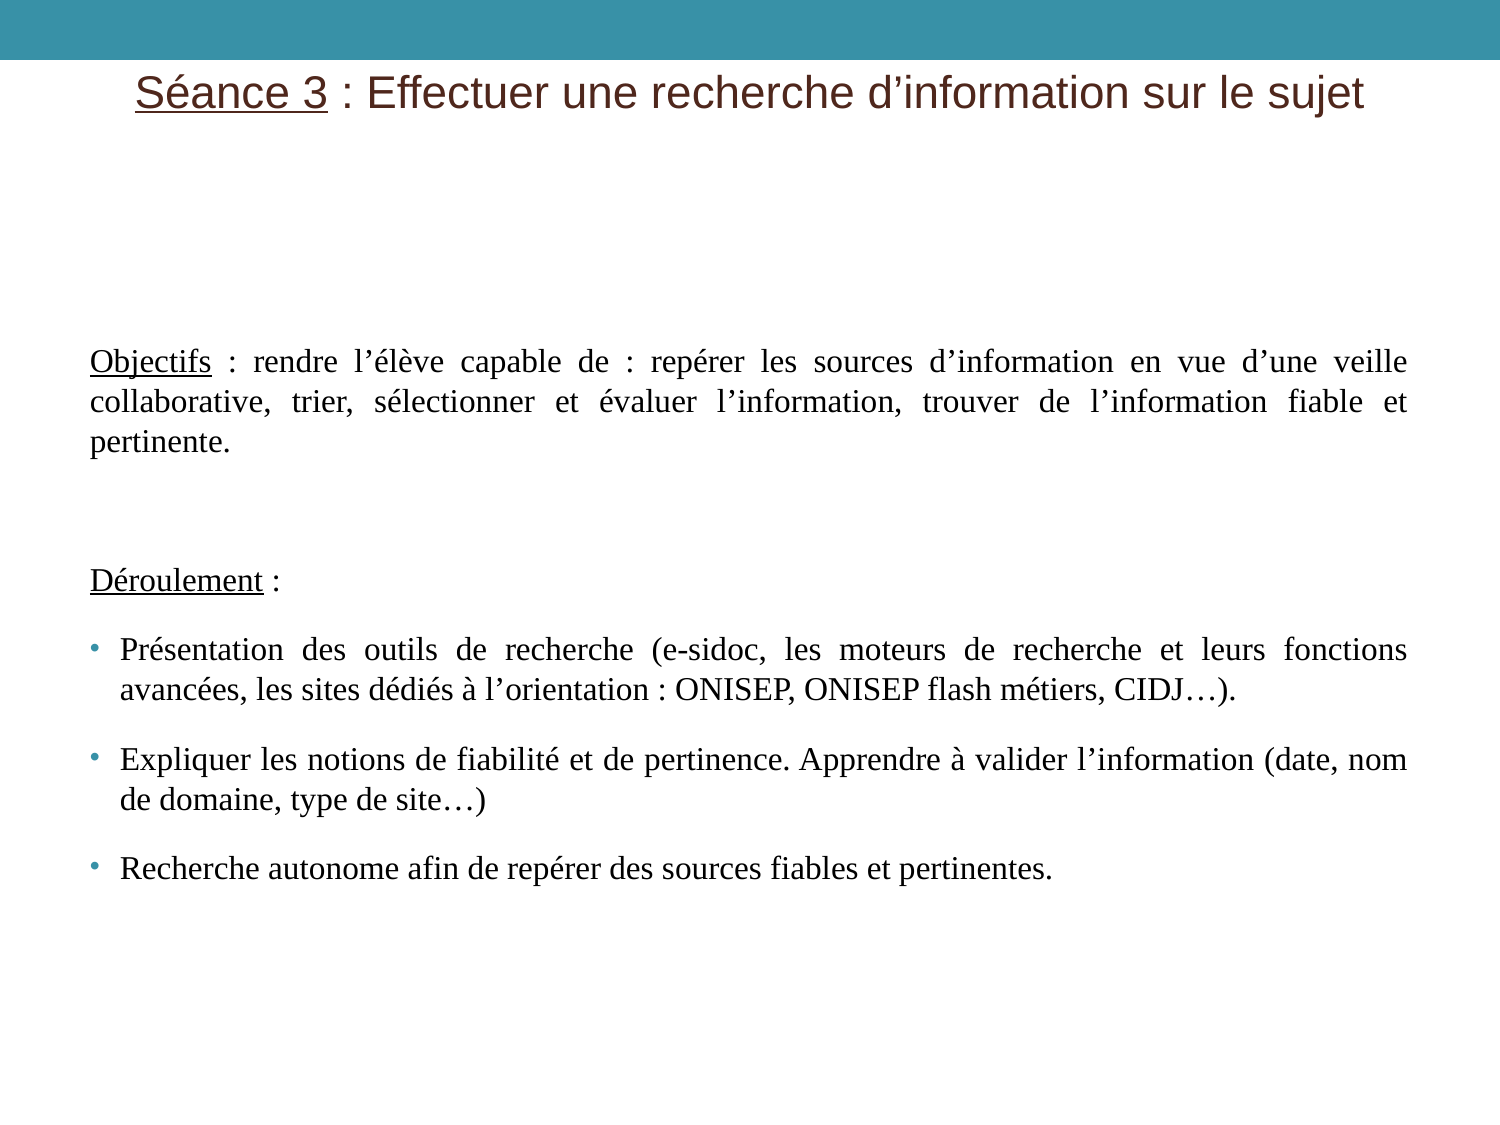

# Séance 3 : Effectuer une recherche d’information sur le sujet
Objectifs : rendre l’élève capable de : repérer les sources d’information en vue d’une veille collaborative, trier, sélectionner et évaluer l’information, trouver de l’information fiable et pertinente.
Déroulement :
Présentation des outils de recherche (e-sidoc, les moteurs de recherche et leurs fonctions avancées, les sites dédiés à l’orientation : ONISEP, ONISEP flash métiers, CIDJ…).
Expliquer les notions de fiabilité et de pertinence. Apprendre à valider l’information (date, nom de domaine, type de site…)
Recherche autonome afin de repérer des sources fiables et pertinentes.